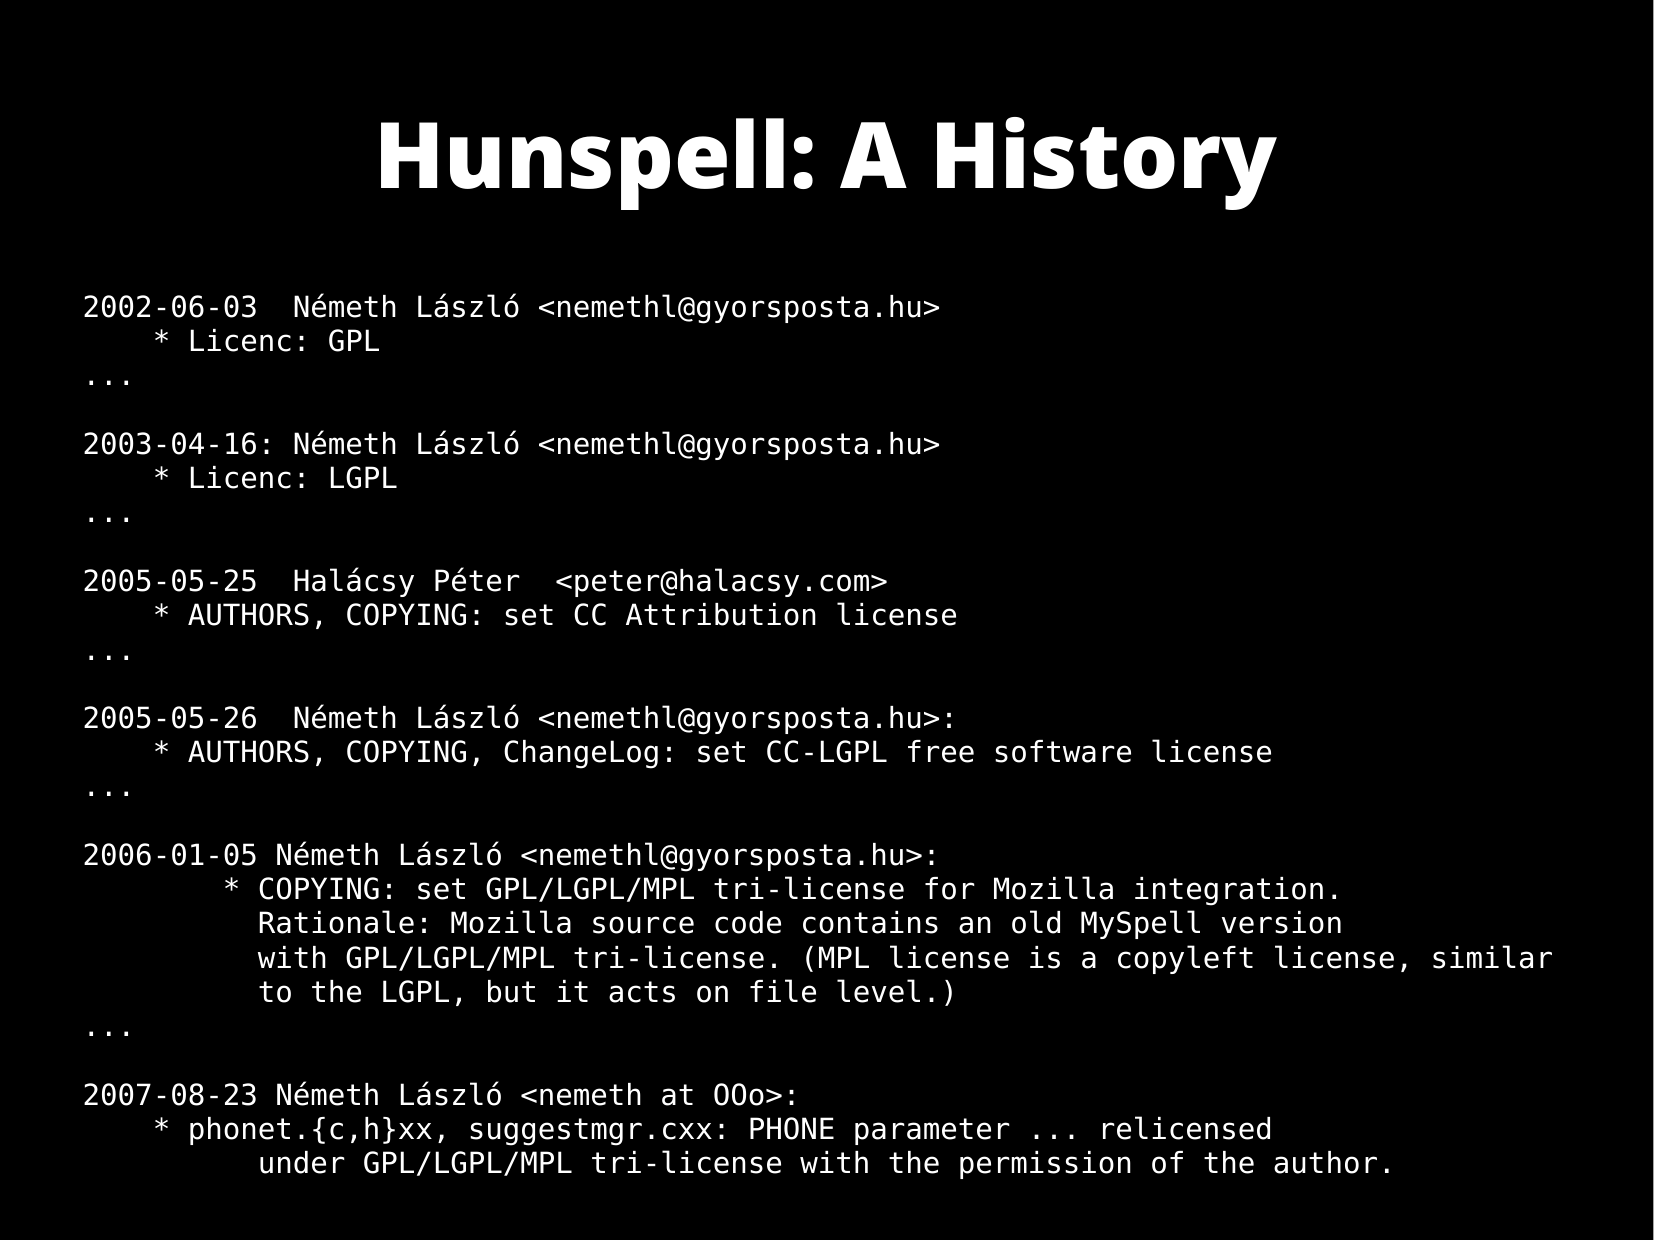

# Hunspell: A History
2002-06-03 Németh László <nemethl@gyorsposta.hu>
 * Licenc: GPL
...
2003-04-16: Németh László <nemethl@gyorsposta.hu>
 * Licenc: LGPL
...
2005-05-25 Halácsy Péter <peter@halacsy.com>
 * AUTHORS, COPYING: set CC Attribution license
...
2005-05-26 Németh László <nemethl@gyorsposta.hu>:
 * AUTHORS, COPYING, ChangeLog: set CC-LGPL free software license
...
2006-01-05 Németh László <nemethl@gyorsposta.hu>:
 * COPYING: set GPL/LGPL/MPL tri-license for Mozilla integration.
 Rationale: Mozilla source code contains an old MySpell version
 with GPL/LGPL/MPL tri-license. (MPL license is a copyleft license, similar
 to the LGPL, but it acts on file level.)
...
2007-08-23 Németh László <nemeth at OOo>:
 * phonet.{c,h}xx, suggestmgr.cxx: PHONE parameter ... relicensed
 under GPL/LGPL/MPL tri-license with the permission of the author.